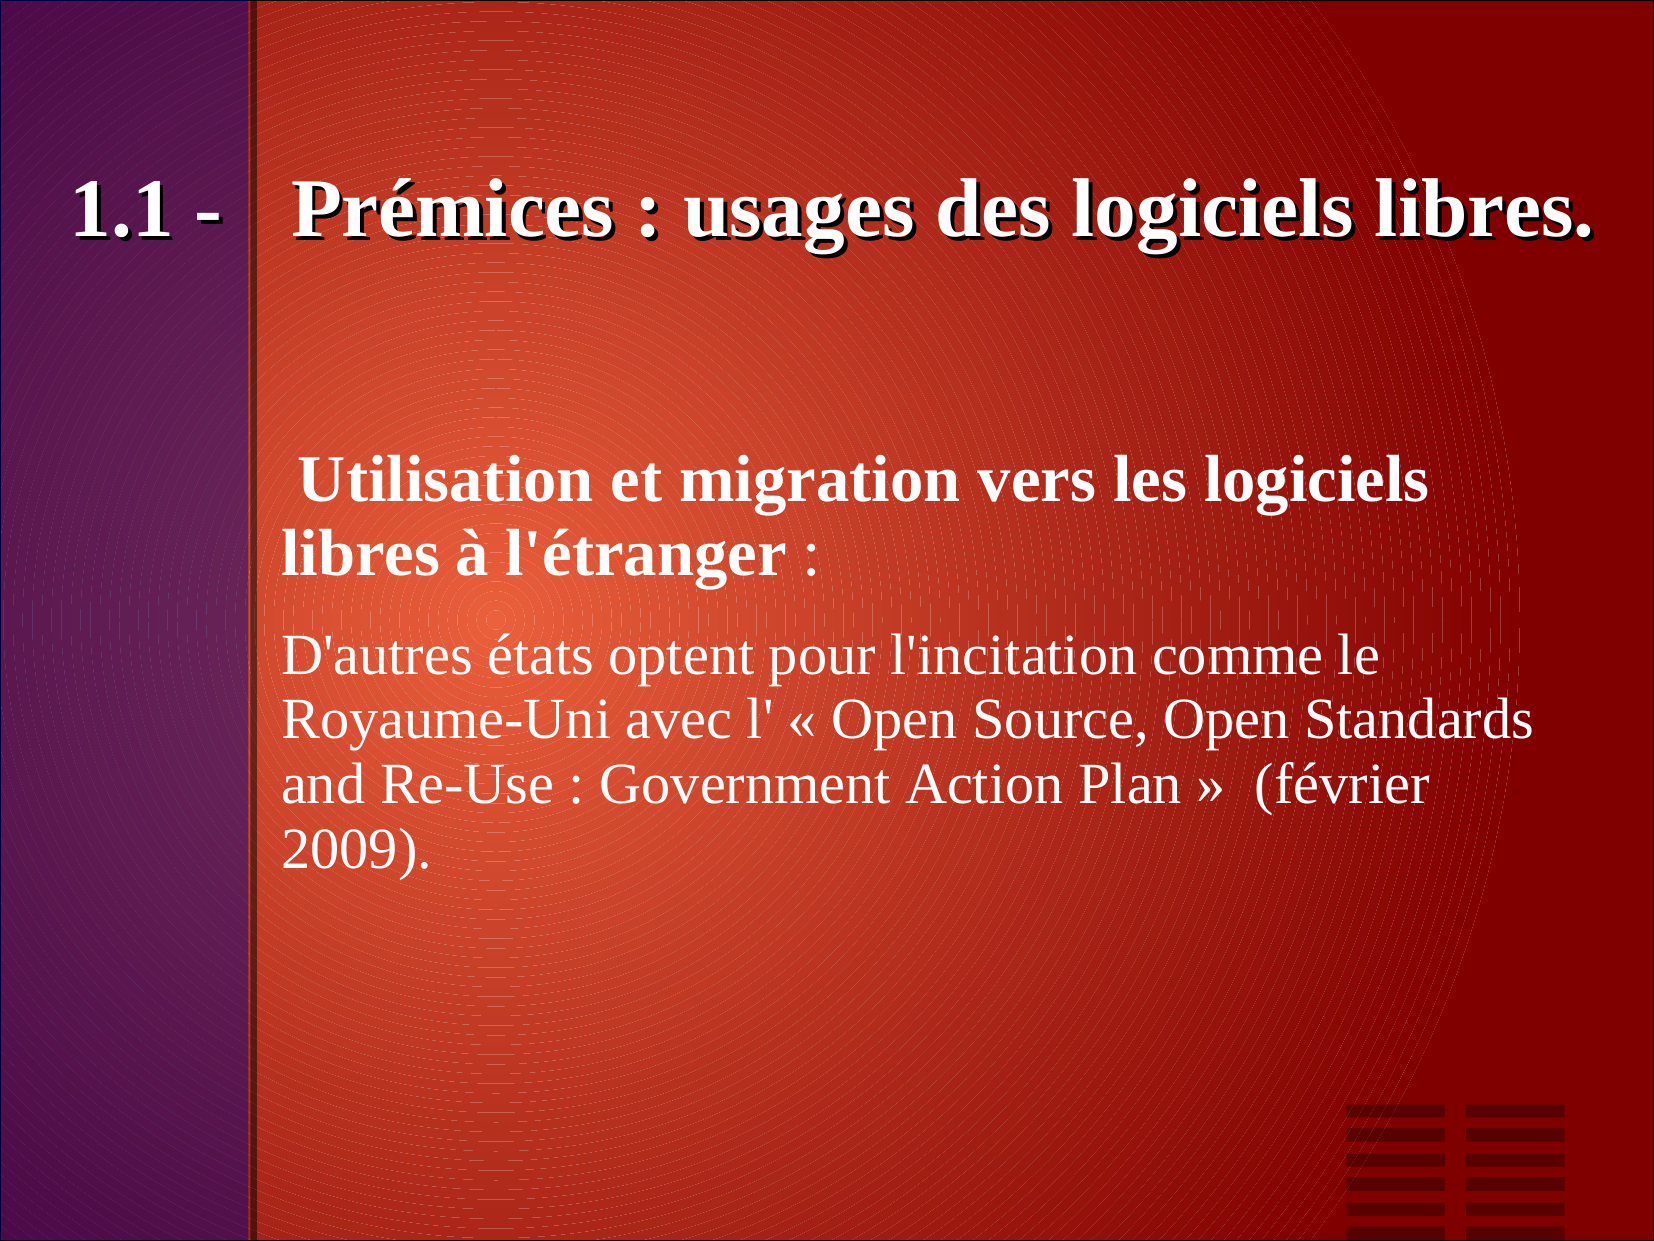

# 1.1 - 	Prémices : usages des logiciels libres.
 Utilisation et migration vers les logiciels libres à l'étranger :
D'autres états optent pour l'incitation comme le Royaume-Uni avec l' « Open Source, Open Standards and Re-Use : Government Action Plan » (février 2009).